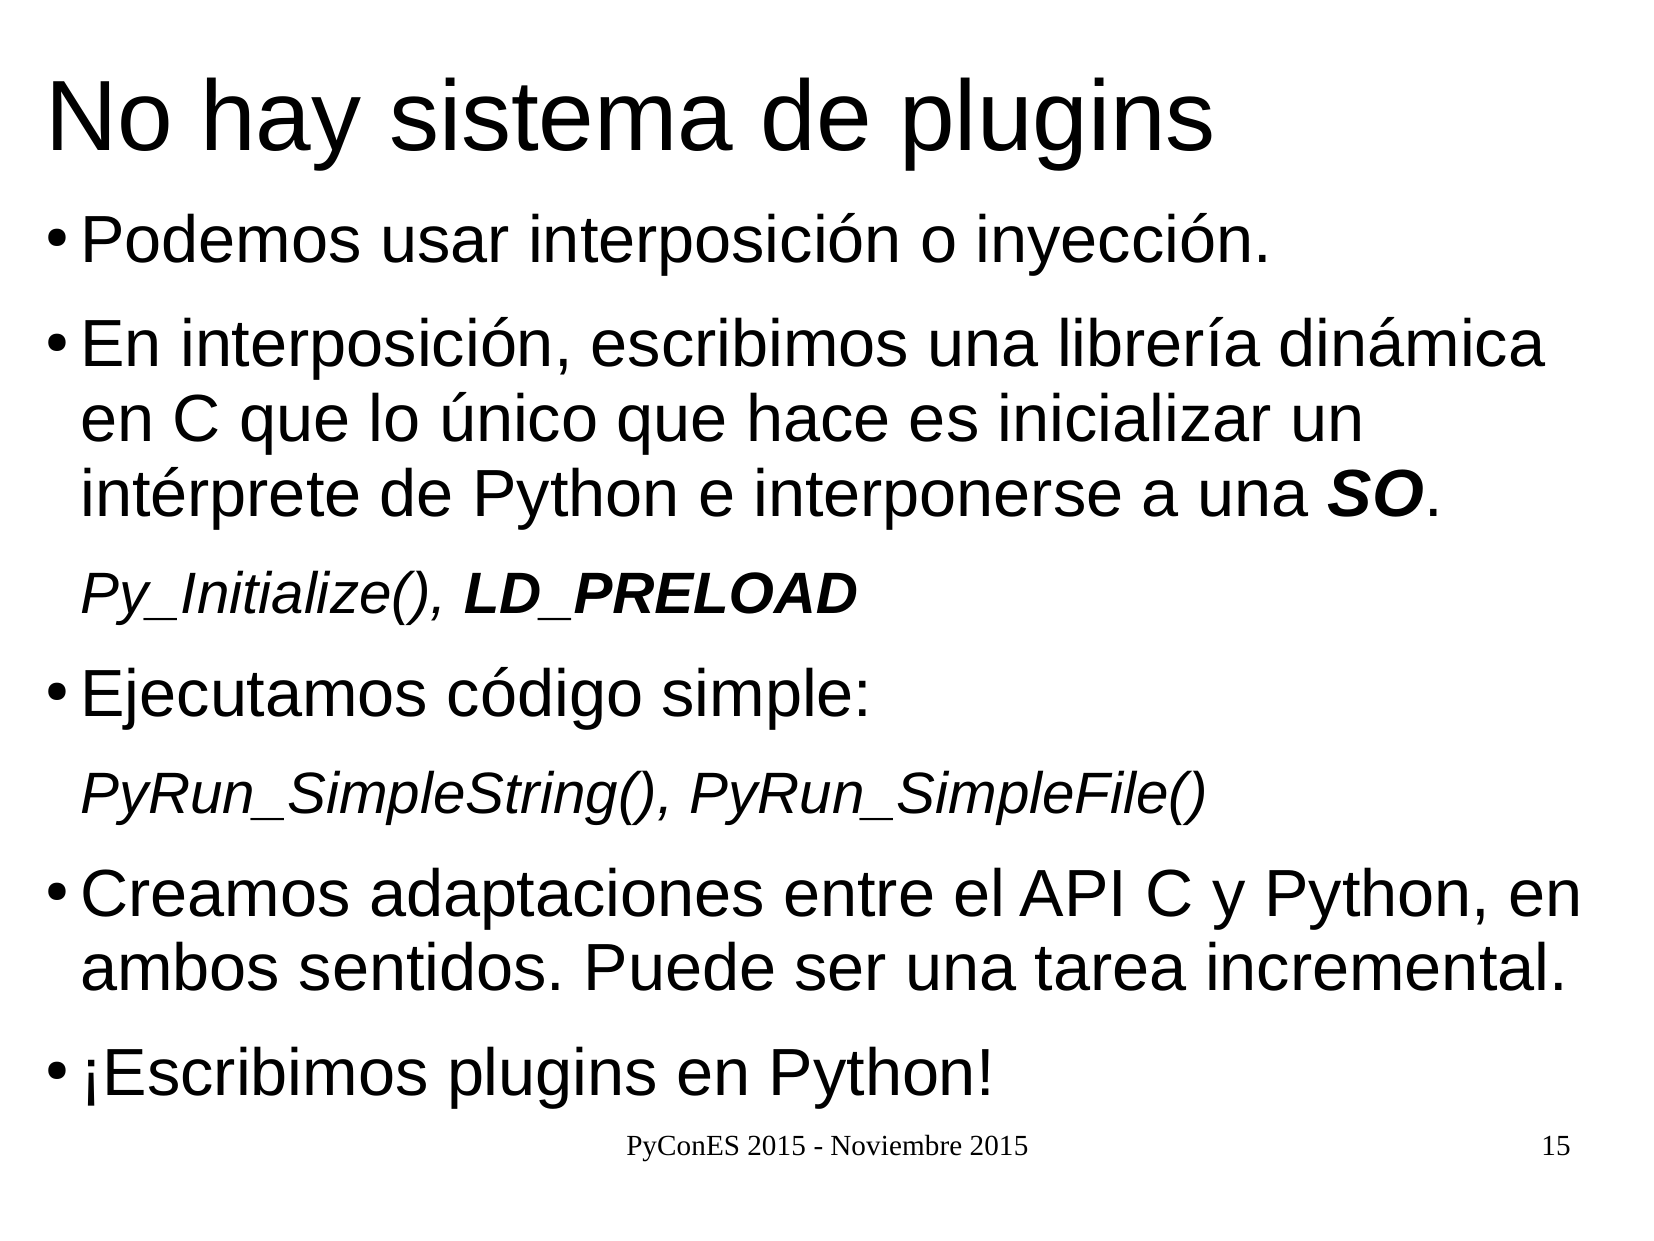

# No hay sistema de plugins
Podemos usar interposición o inyección.
En interposición, escribimos una librería dinámica en C que lo único que hace es inicializar un intérprete de Python e interponerse a una SO.
Py_Initialize(), LD_PRELOAD
Ejecutamos código simple:
PyRun_SimpleString(), PyRun_SimpleFile()
Creamos adaptaciones entre el API C y Python, en ambos sentidos. Puede ser una tarea incremental.
¡Escribimos plugins en Python!
PyConES 2015 - Noviembre 2015
15